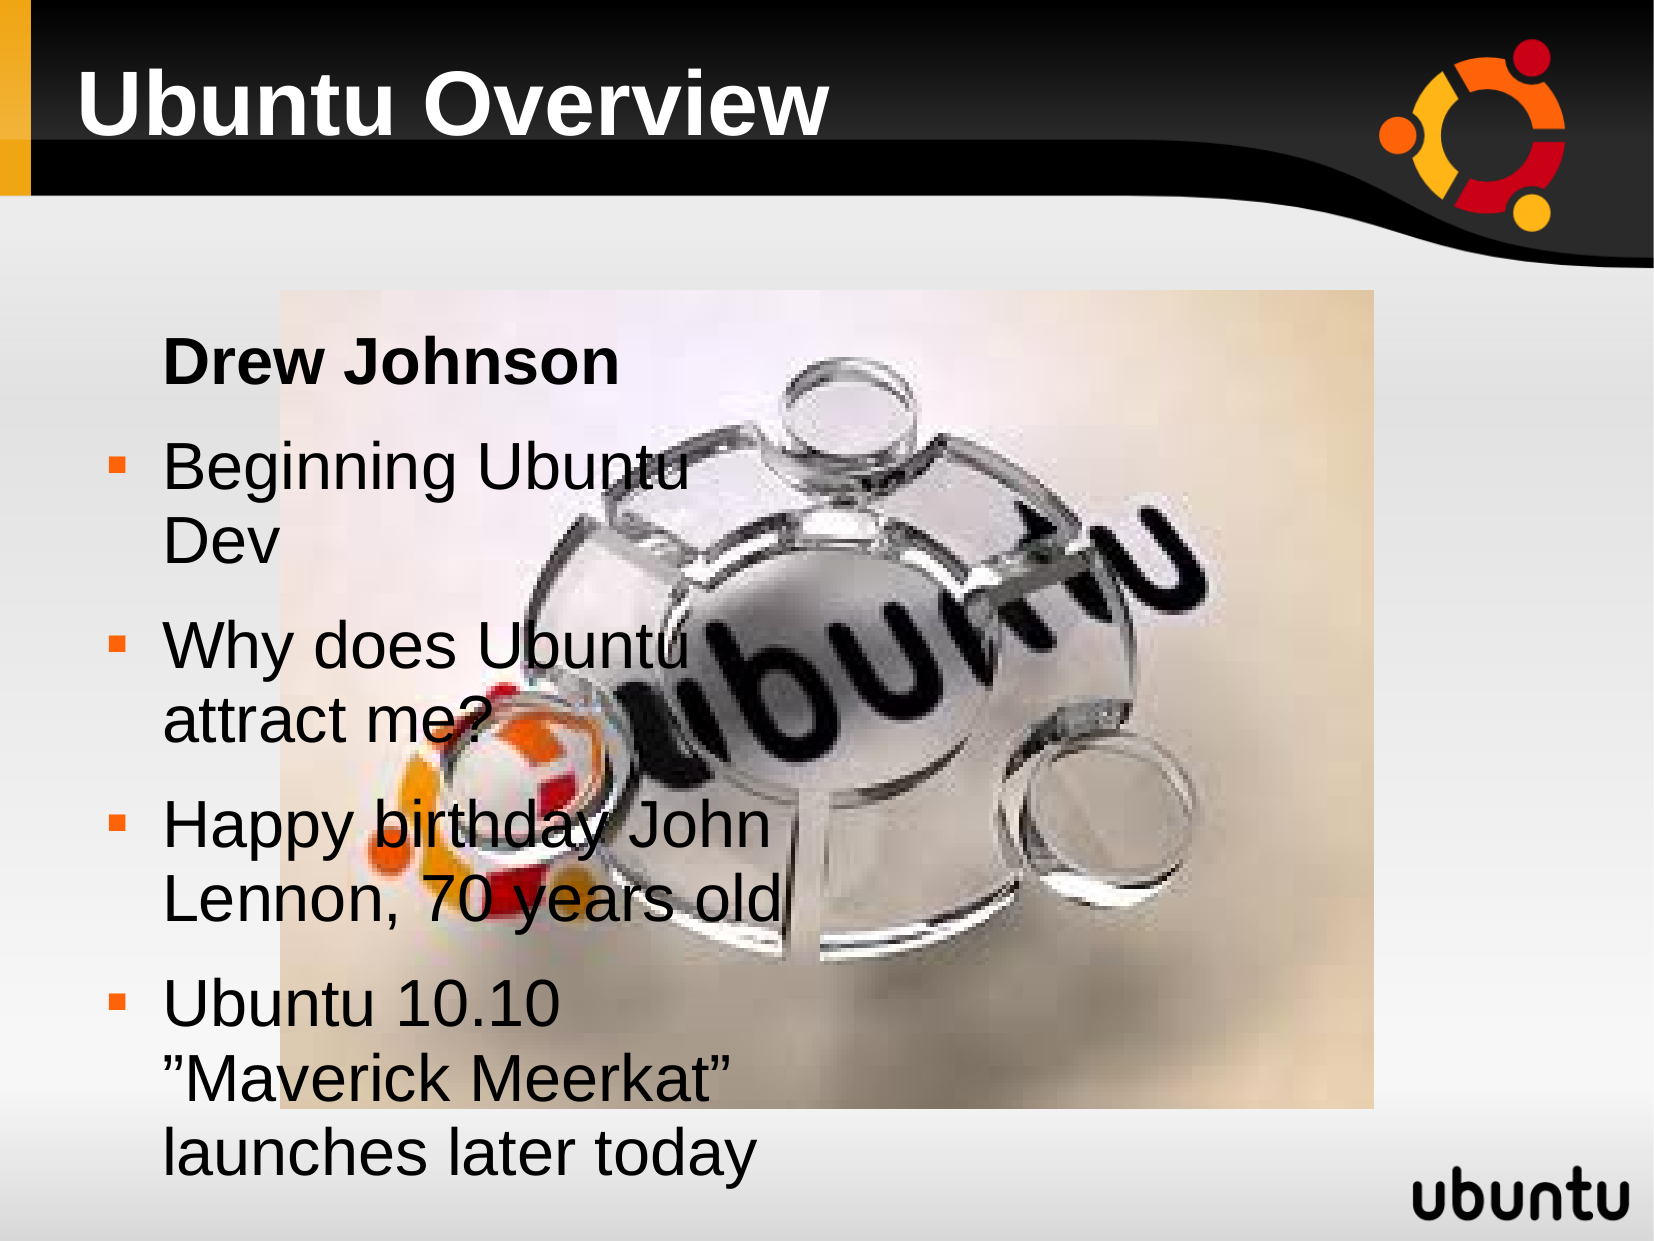

# Ubuntu Overview
Drew Johnson
Beginning Ubuntu Dev
Why does Ubuntu attract me?
Happy birthday John Lennon, 70 years old
Ubuntu 10.10 ”Maverick Meerkat” launches later today